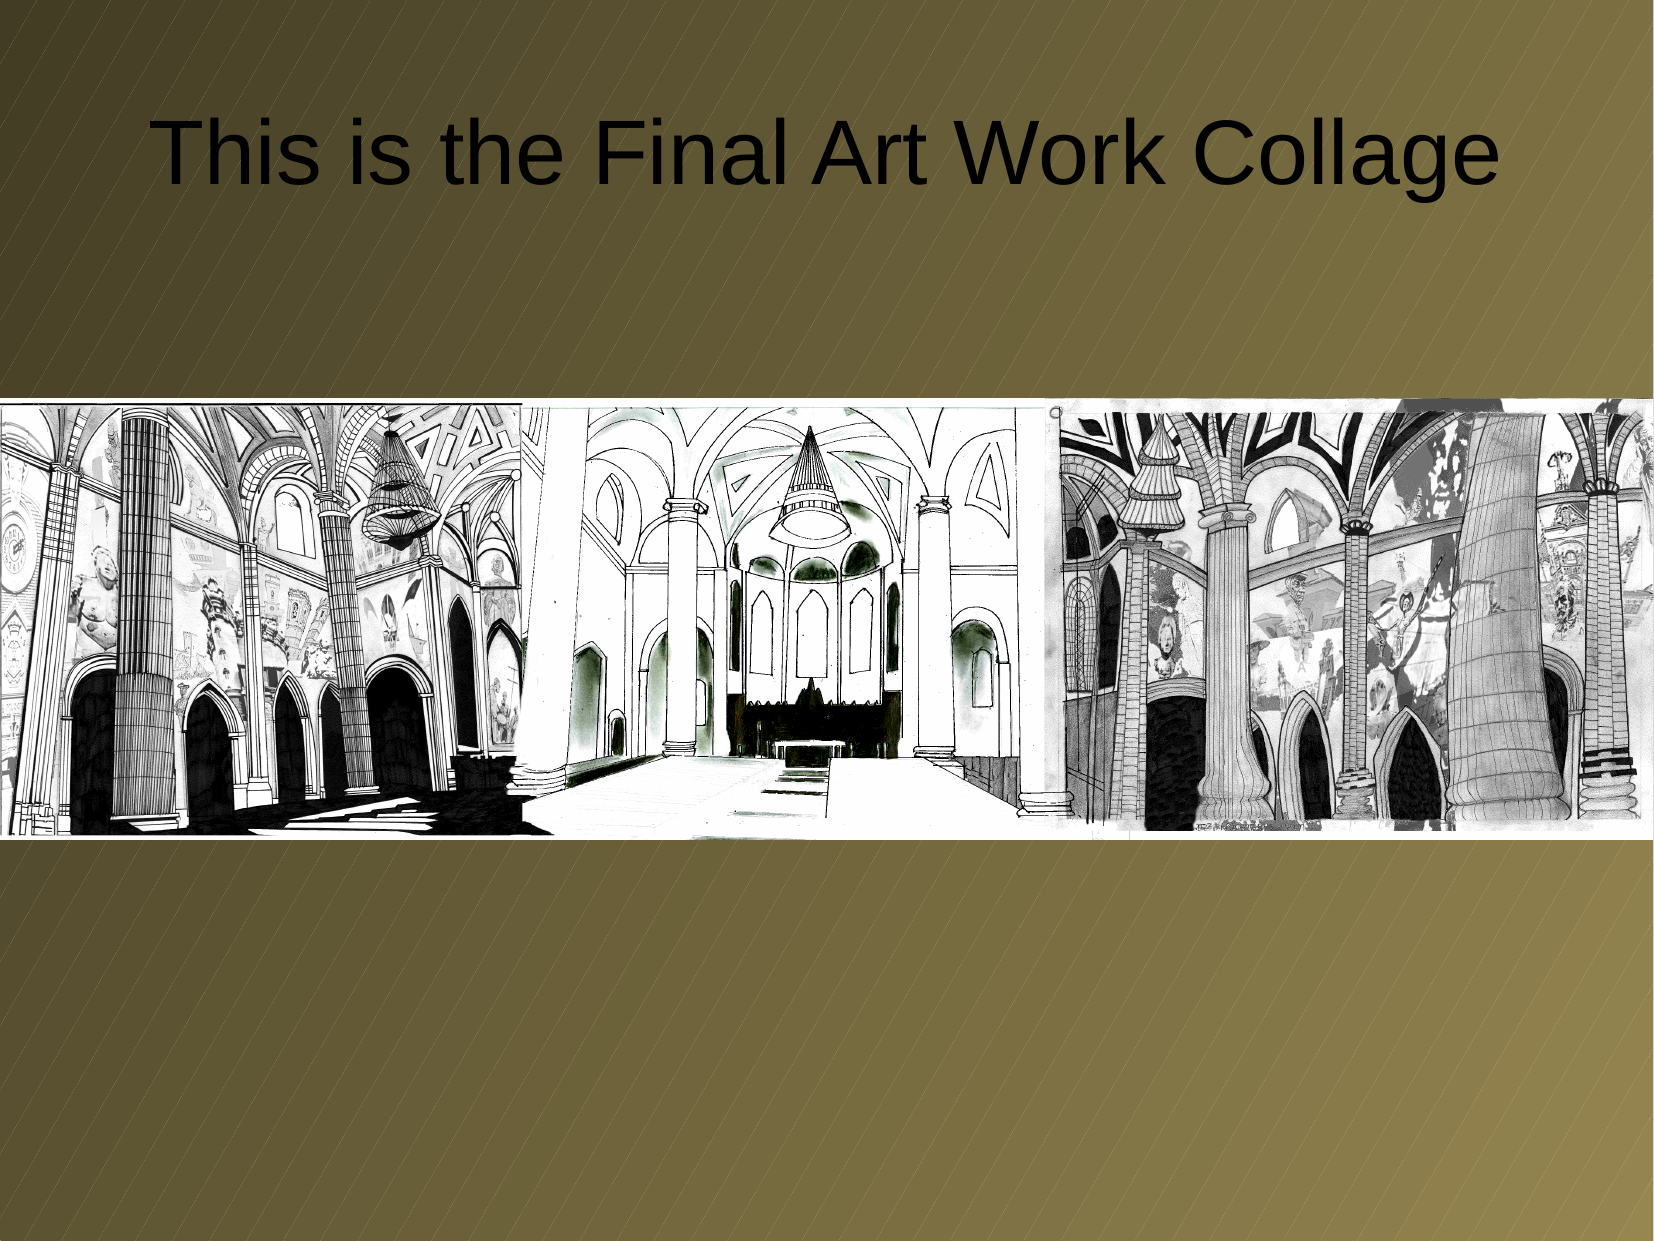

# This is the Final Art Work Collage